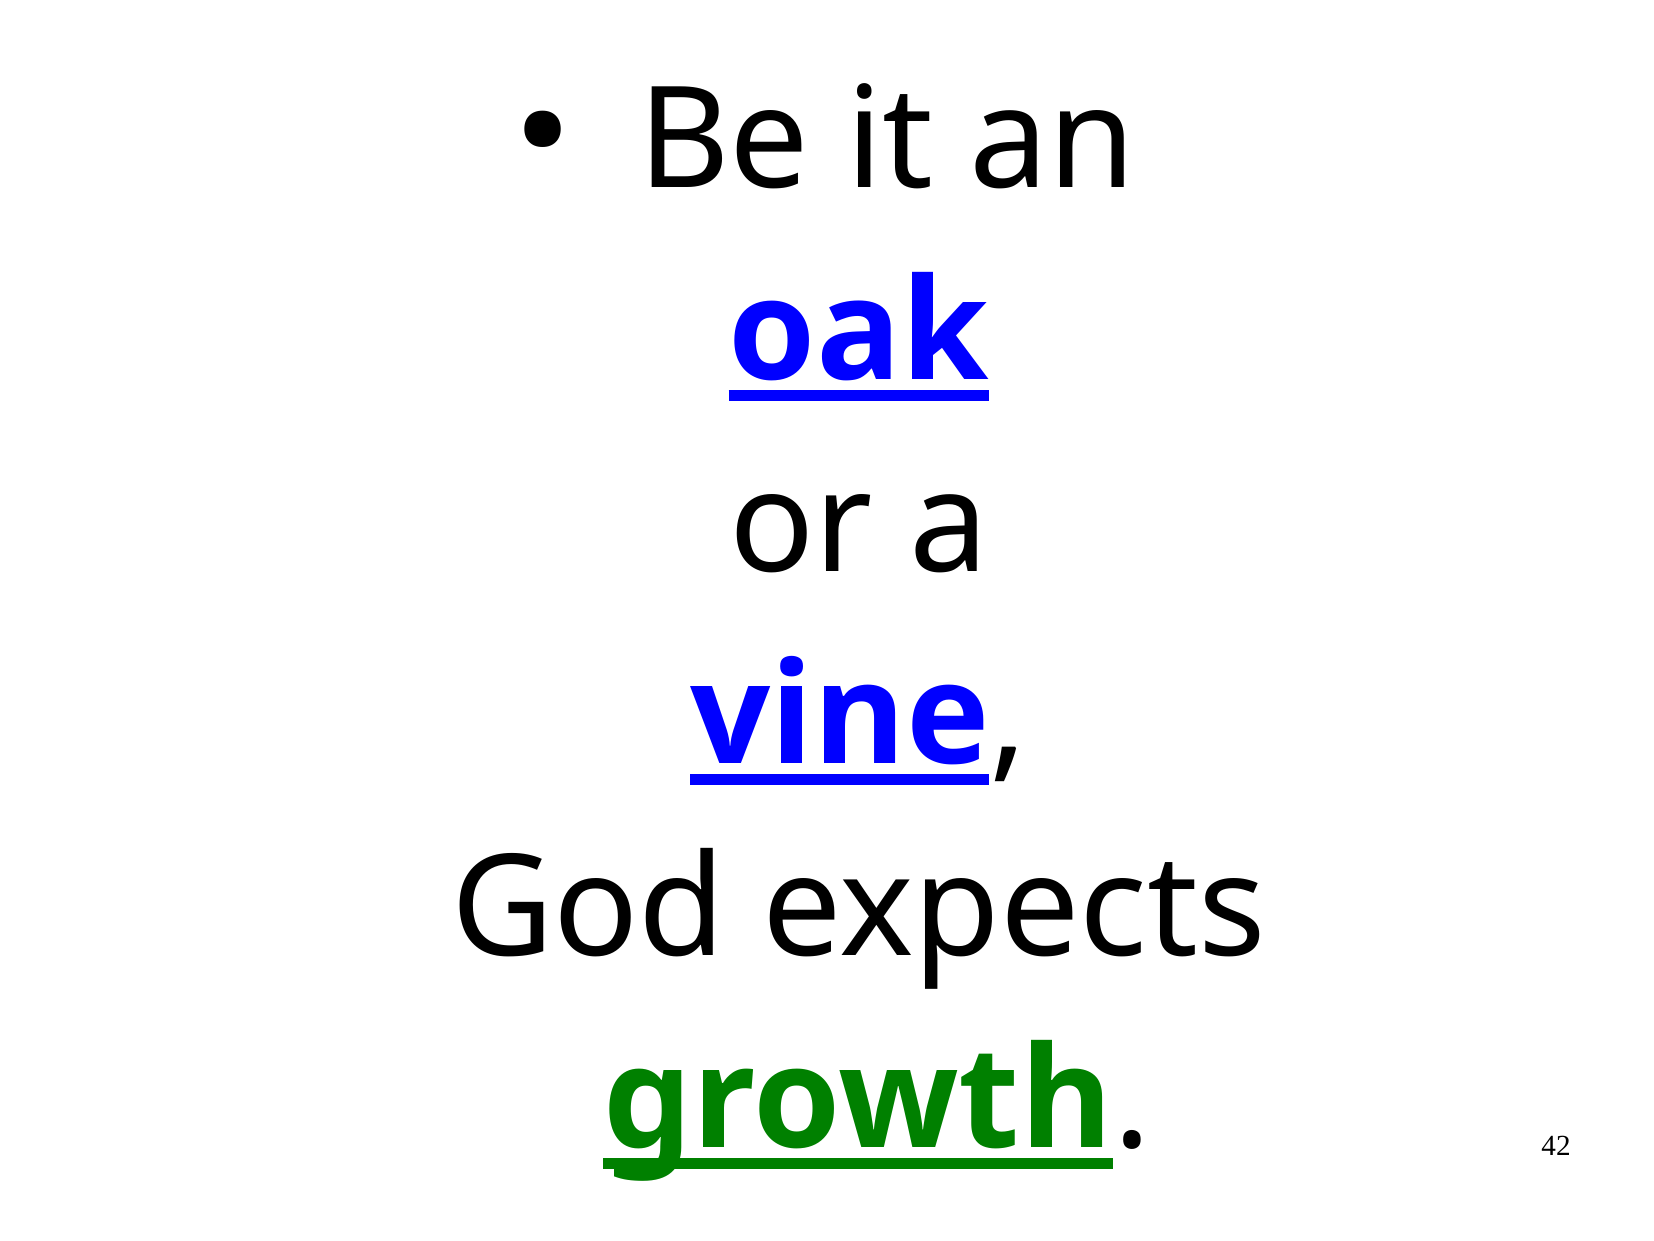

# Be it an oak or a vine, God expects growth.
42